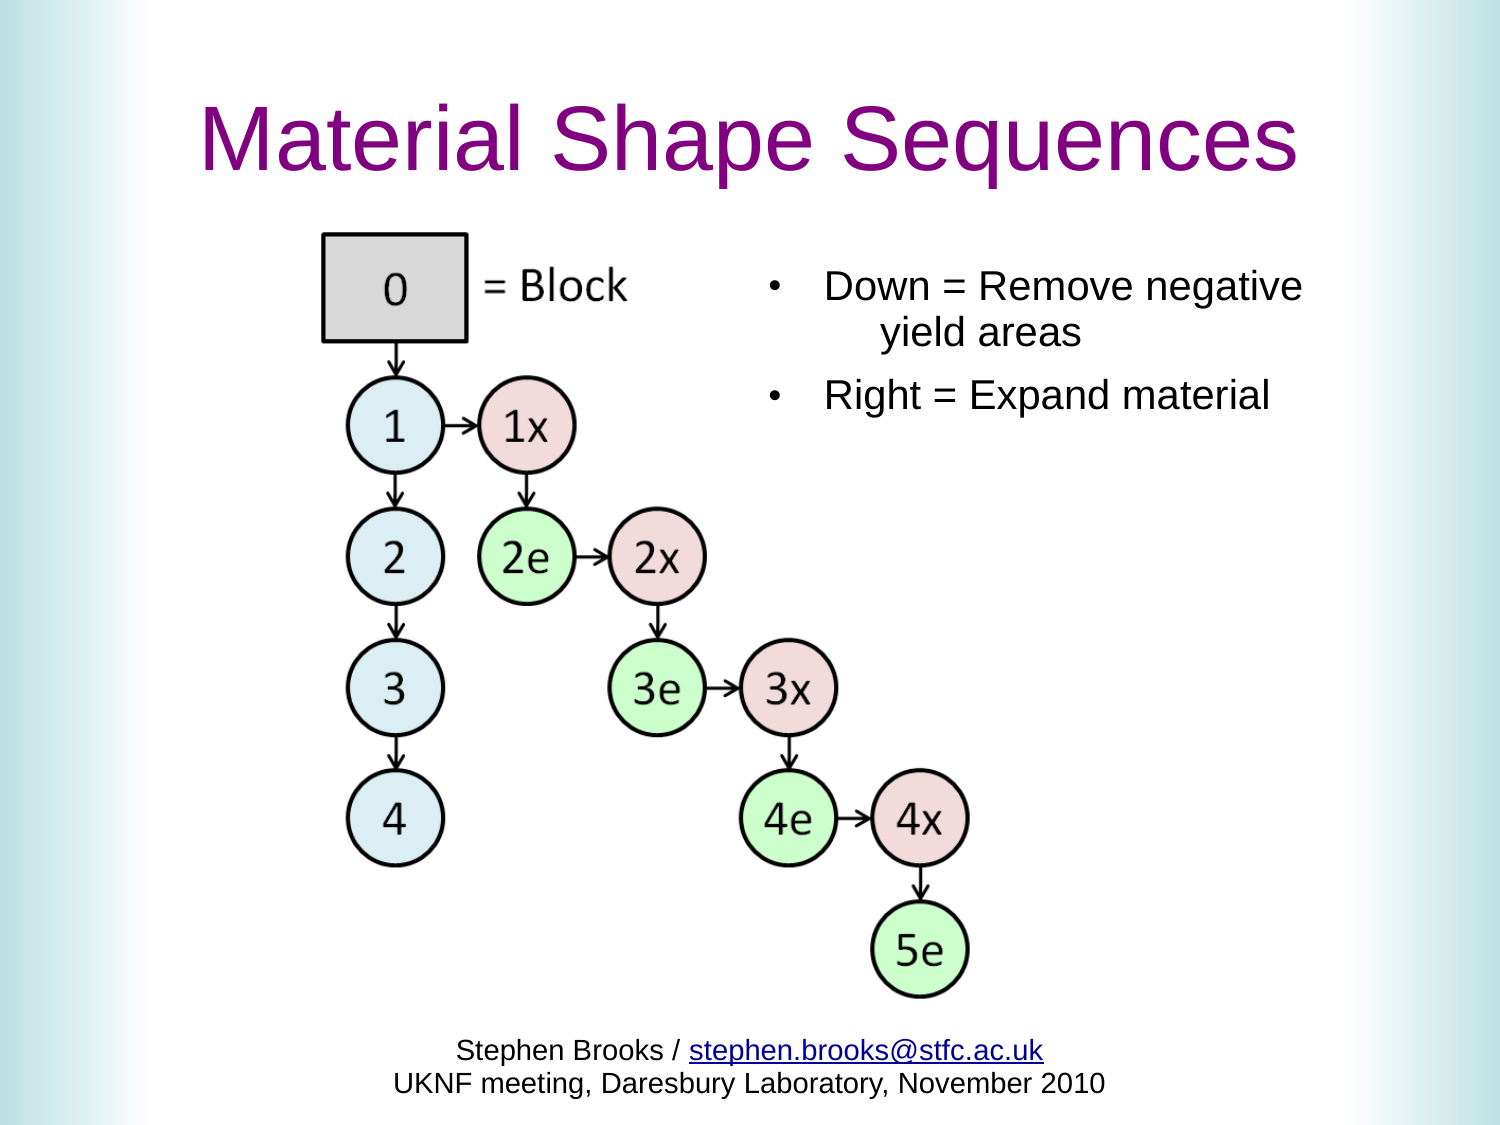

# Material Shape Sequences
Down = Remove negative yield areas
Right = Expand material
LAS
Forward calorimeter